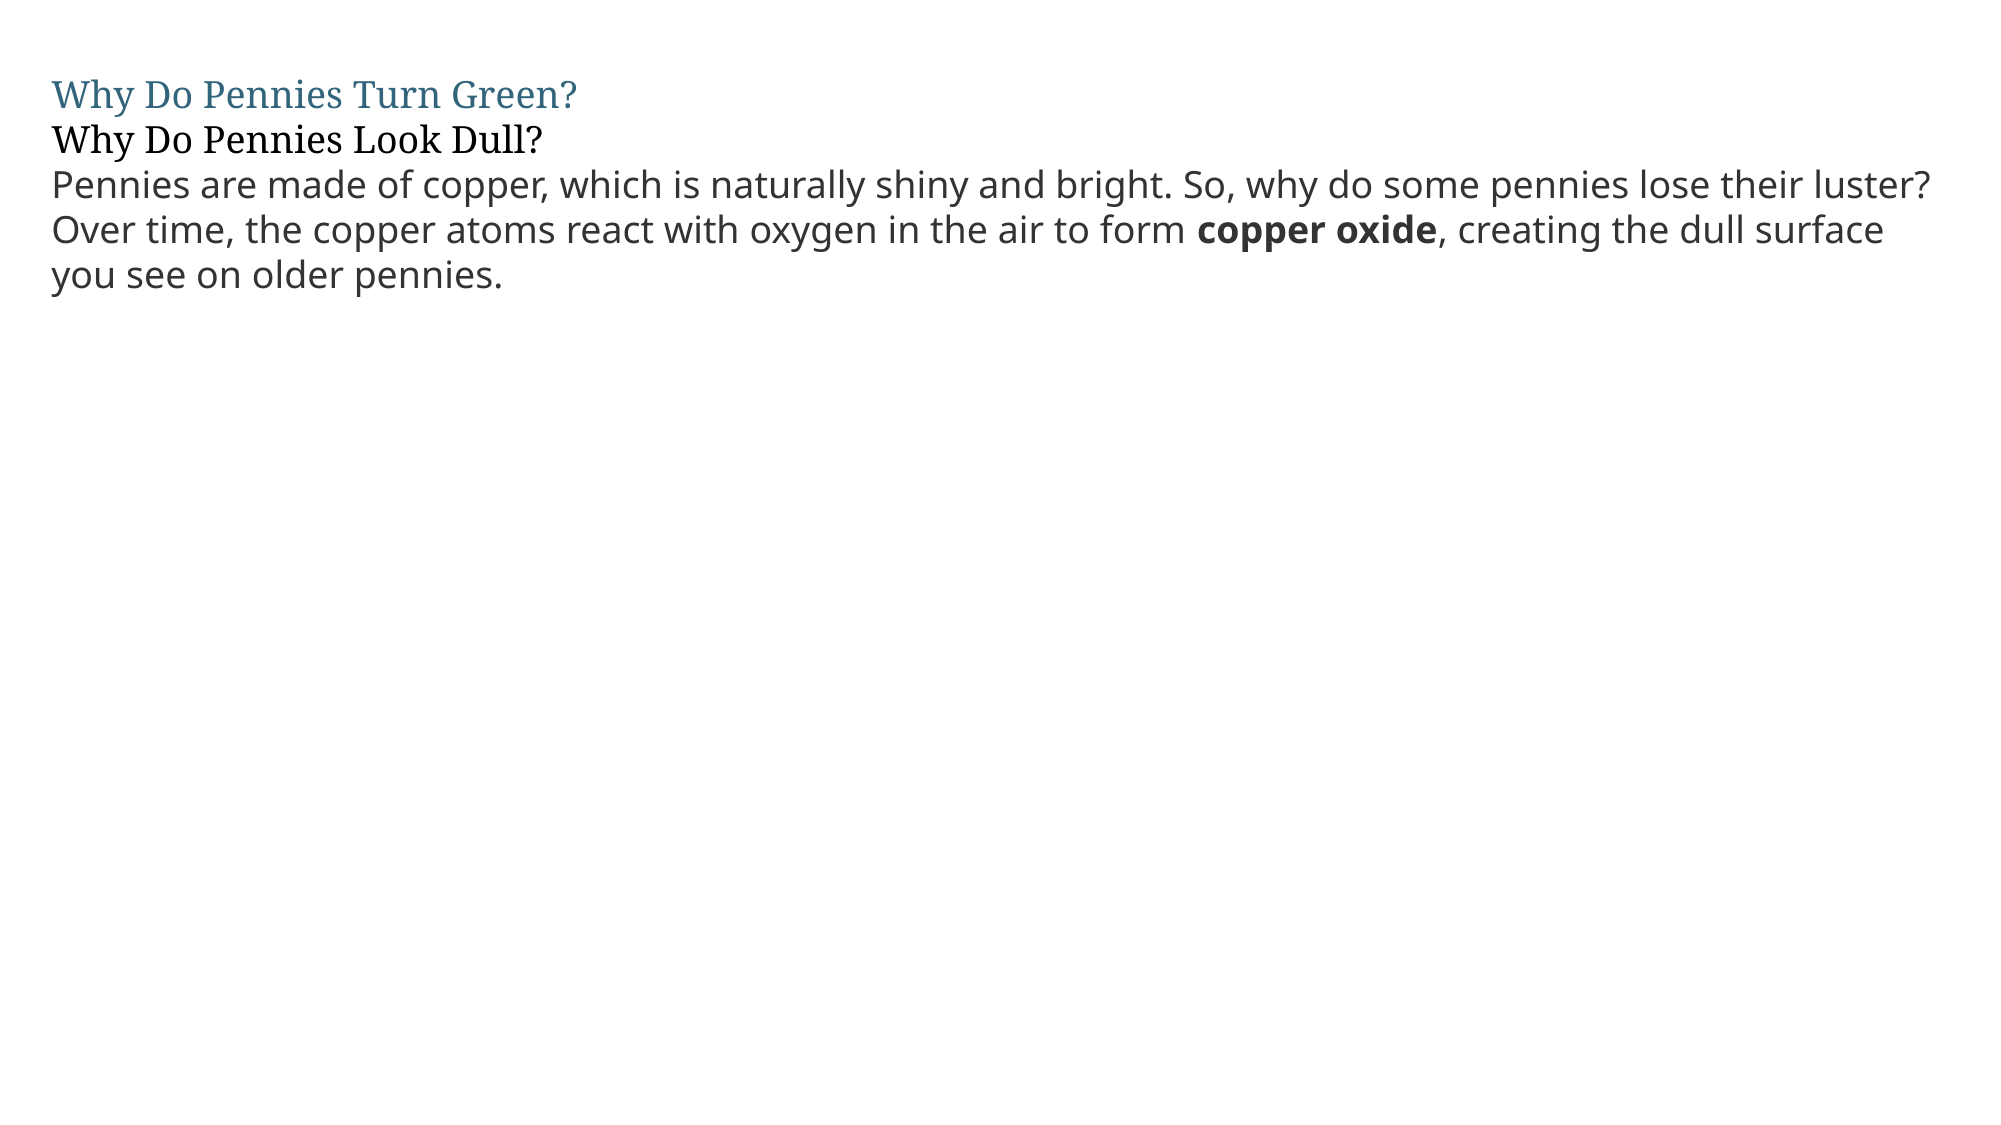

Why Do Pennies Turn Green?
Why Do Pennies Look Dull?
Pennies are made of copper, which is naturally shiny and bright. So, why do some pennies lose their luster? Over time, the copper atoms react with oxygen in the air to form copper oxide, creating the dull surface you see on older pennies.